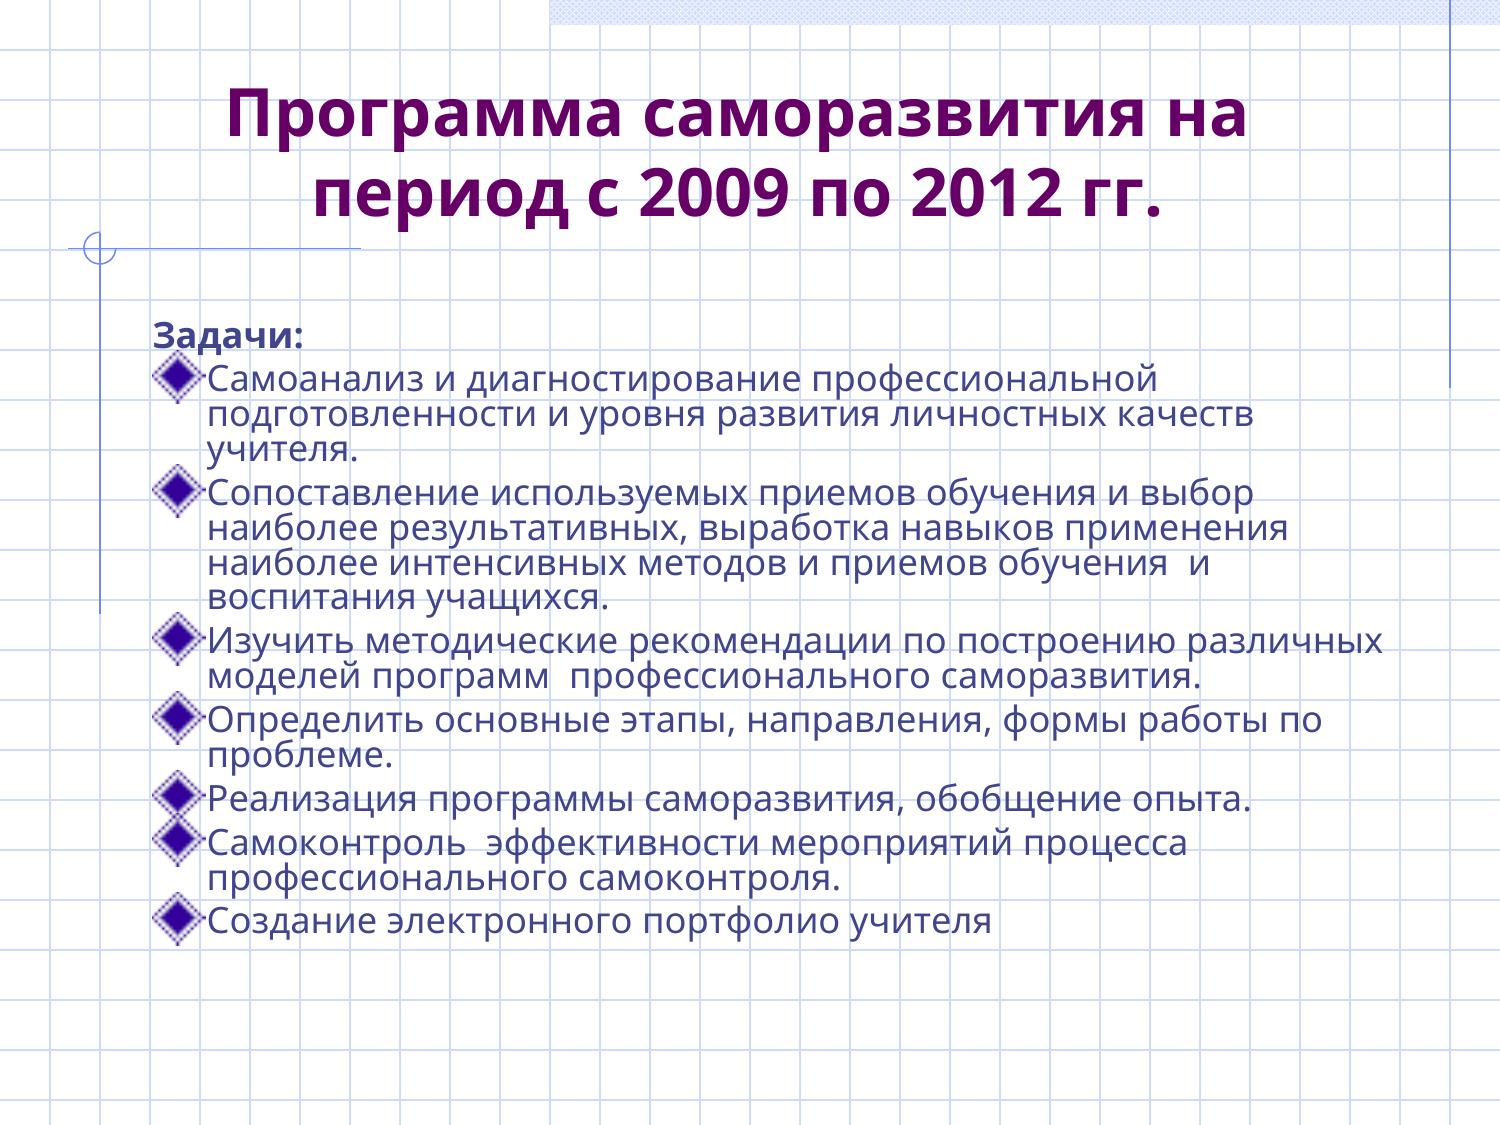

# Программа саморазвития на период с 2009 по 2012 гг.
Задачи:
Самоанализ и диагностирование профессиональной подготовленности и уровня развития личностных качеств учителя.
Сопоставление используемых приемов обучения и выбор наиболее результативных, выработка навыков применения наиболее интенсивных методов и приемов обучения и воспитания учащихся.
Изучить методические рекомендации по построению различных моделей программ профессионального саморазвития.
Определить основные этапы, направления, формы работы по проблеме.
Реализация программы саморазвития, обобщение опыта.
Самоконтроль эффективности мероприятий процесса профессионального самоконтроля.
Создание электронного портфолио учителя